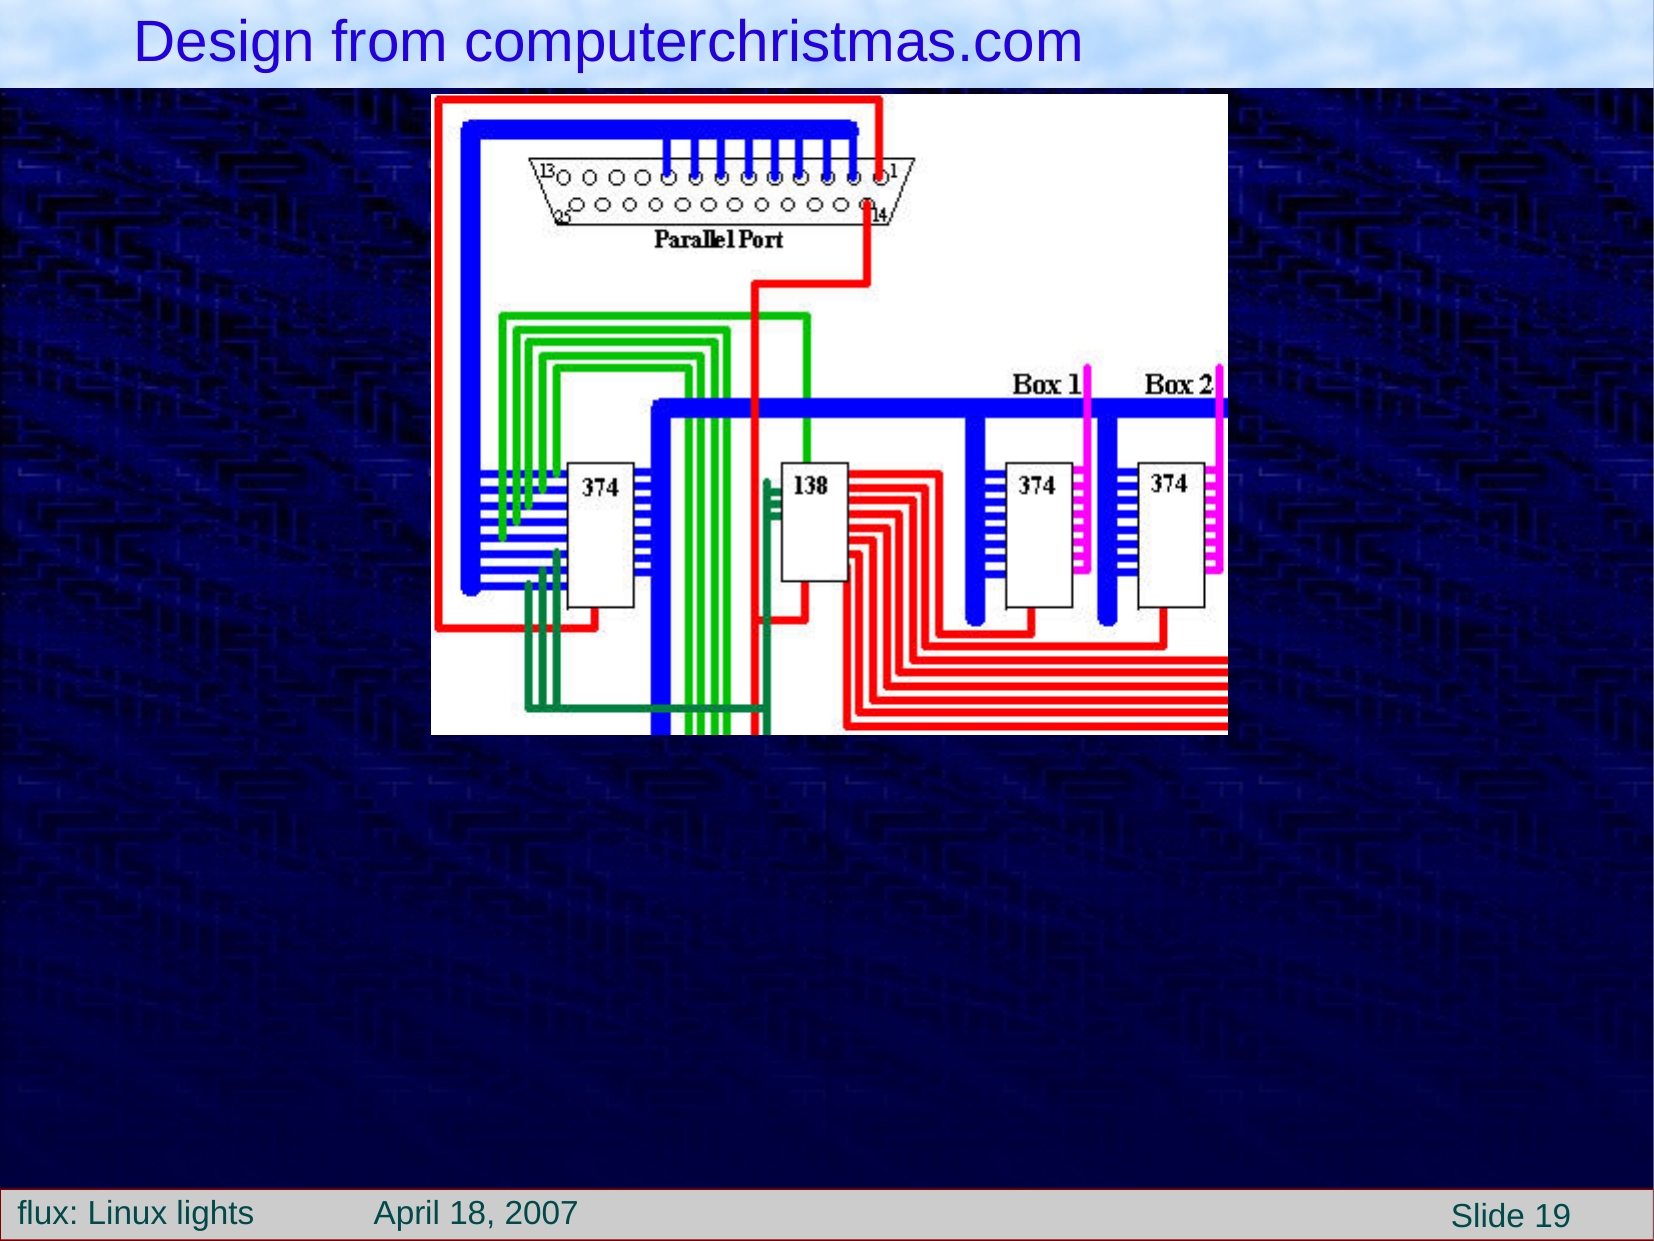

Design from computerchristmas.com
flux: Linux lights	April 18, 2007
Slide